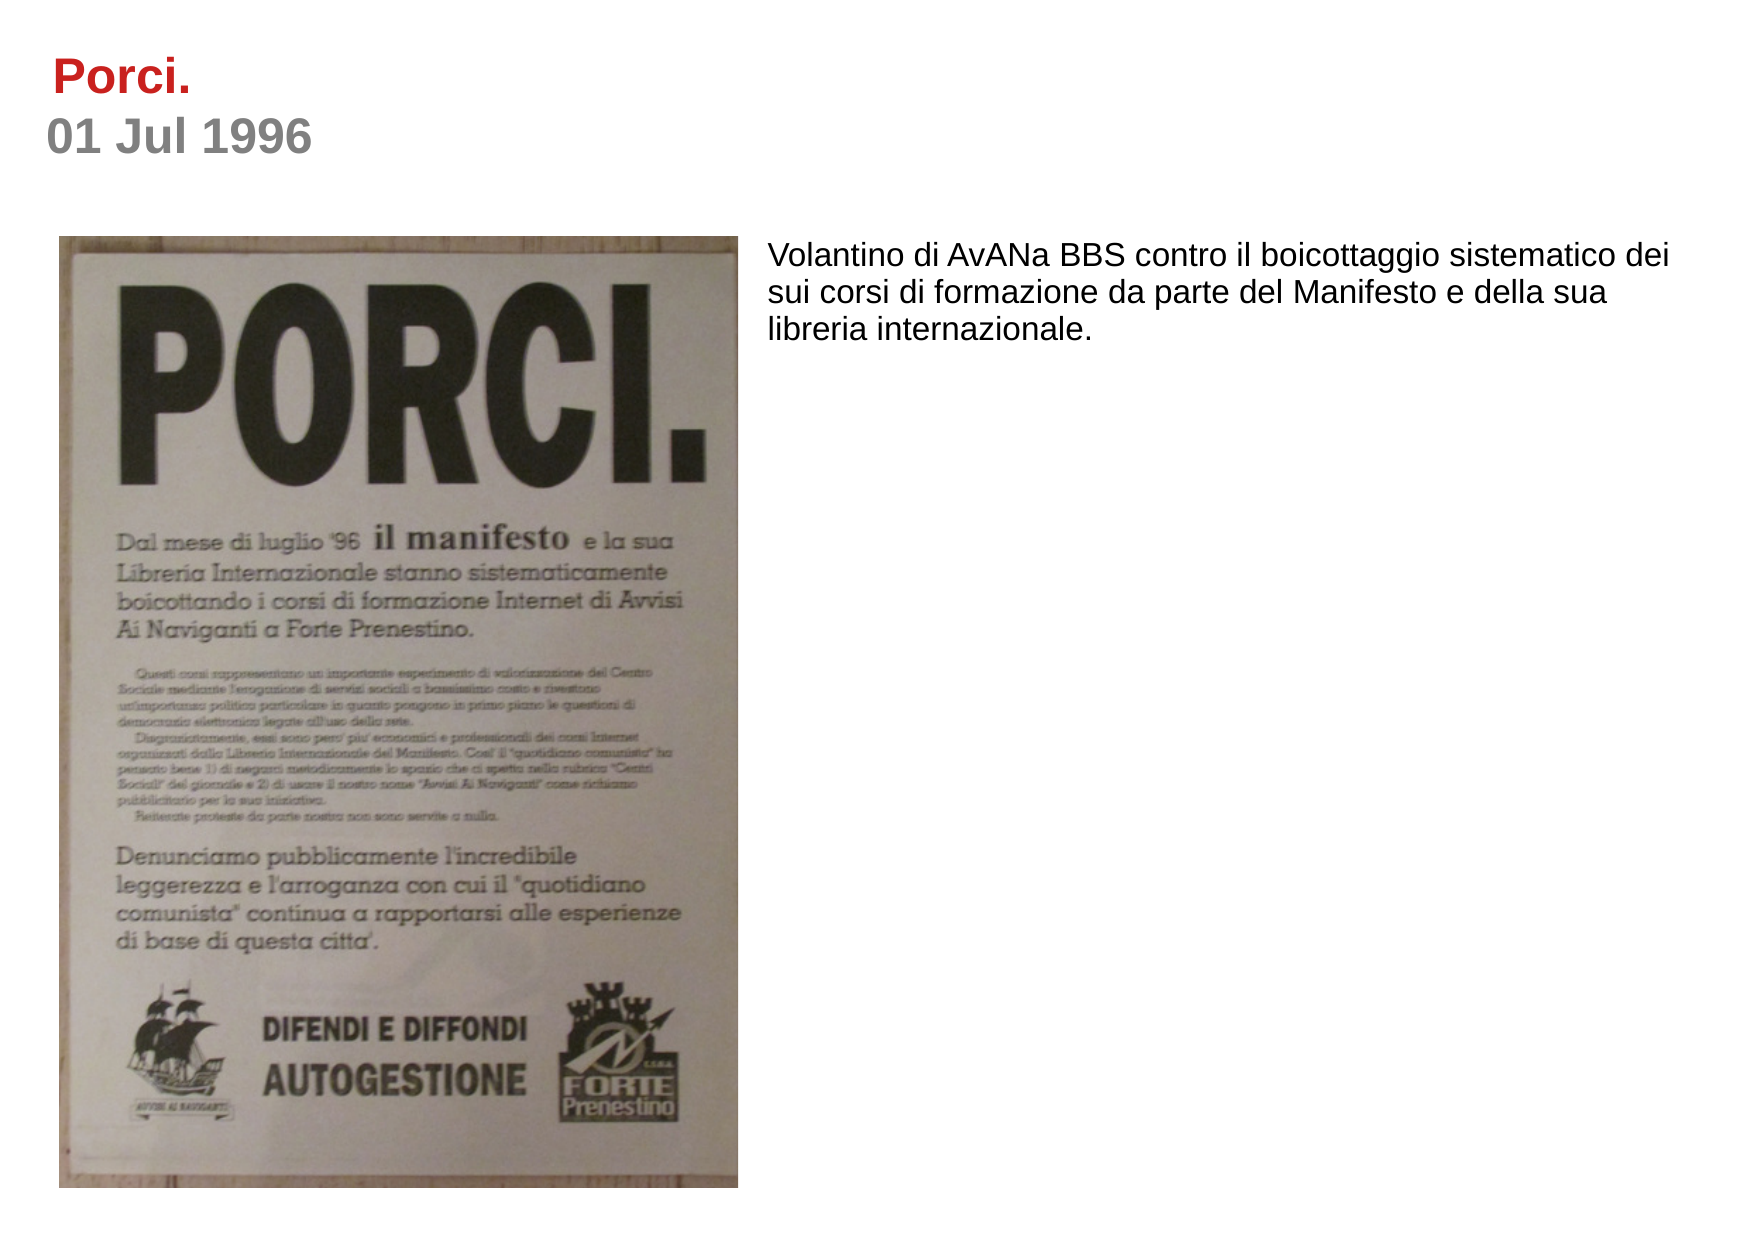

# Porci.
01 Jul 1996
Volantino di AvANa BBS contro il boicottaggio sistematico dei sui corsi di formazione da parte del Manifesto e della sua libreria internazionale.